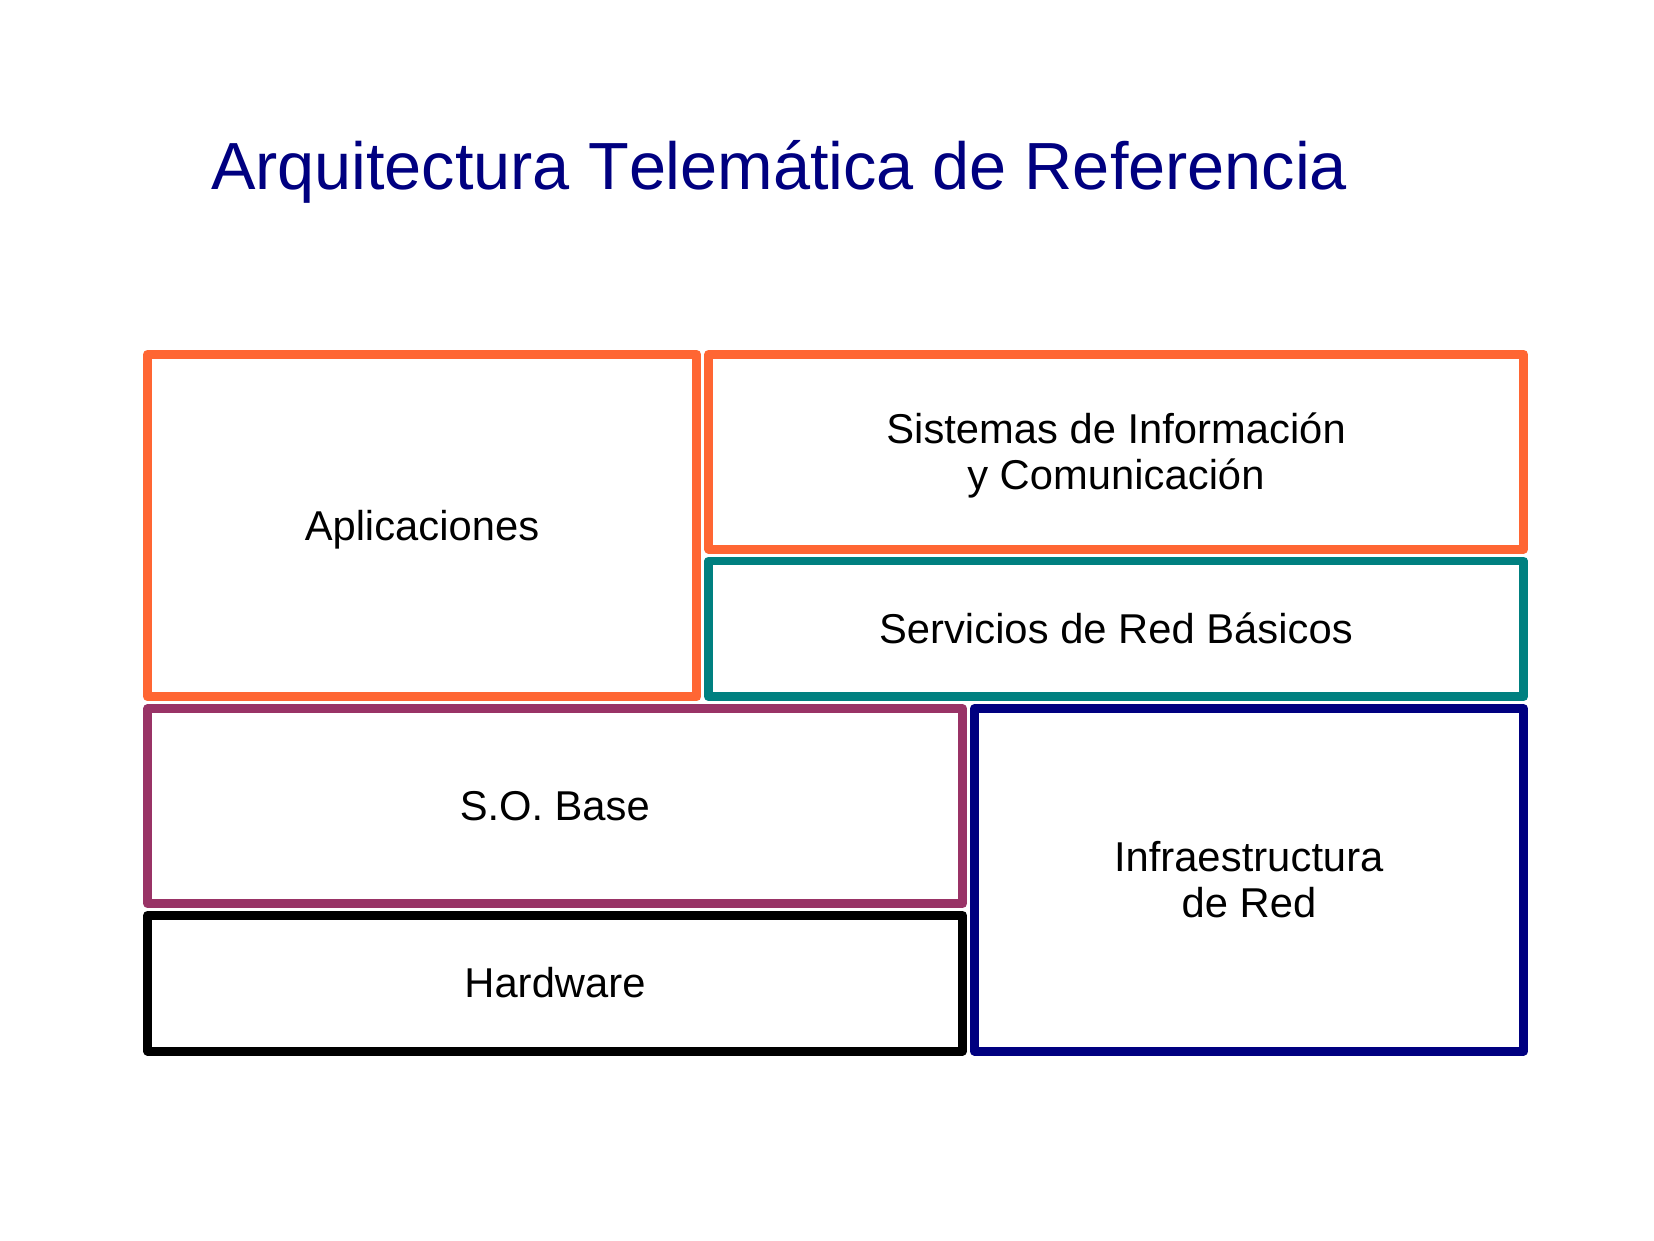

# Arquitectura Telemática de Referencia
Aplicaciones
Sistemas de Información
y Comunicación
Servicios de Red Básicos
S.O. Base
Infraestructura
de Red
Hardware